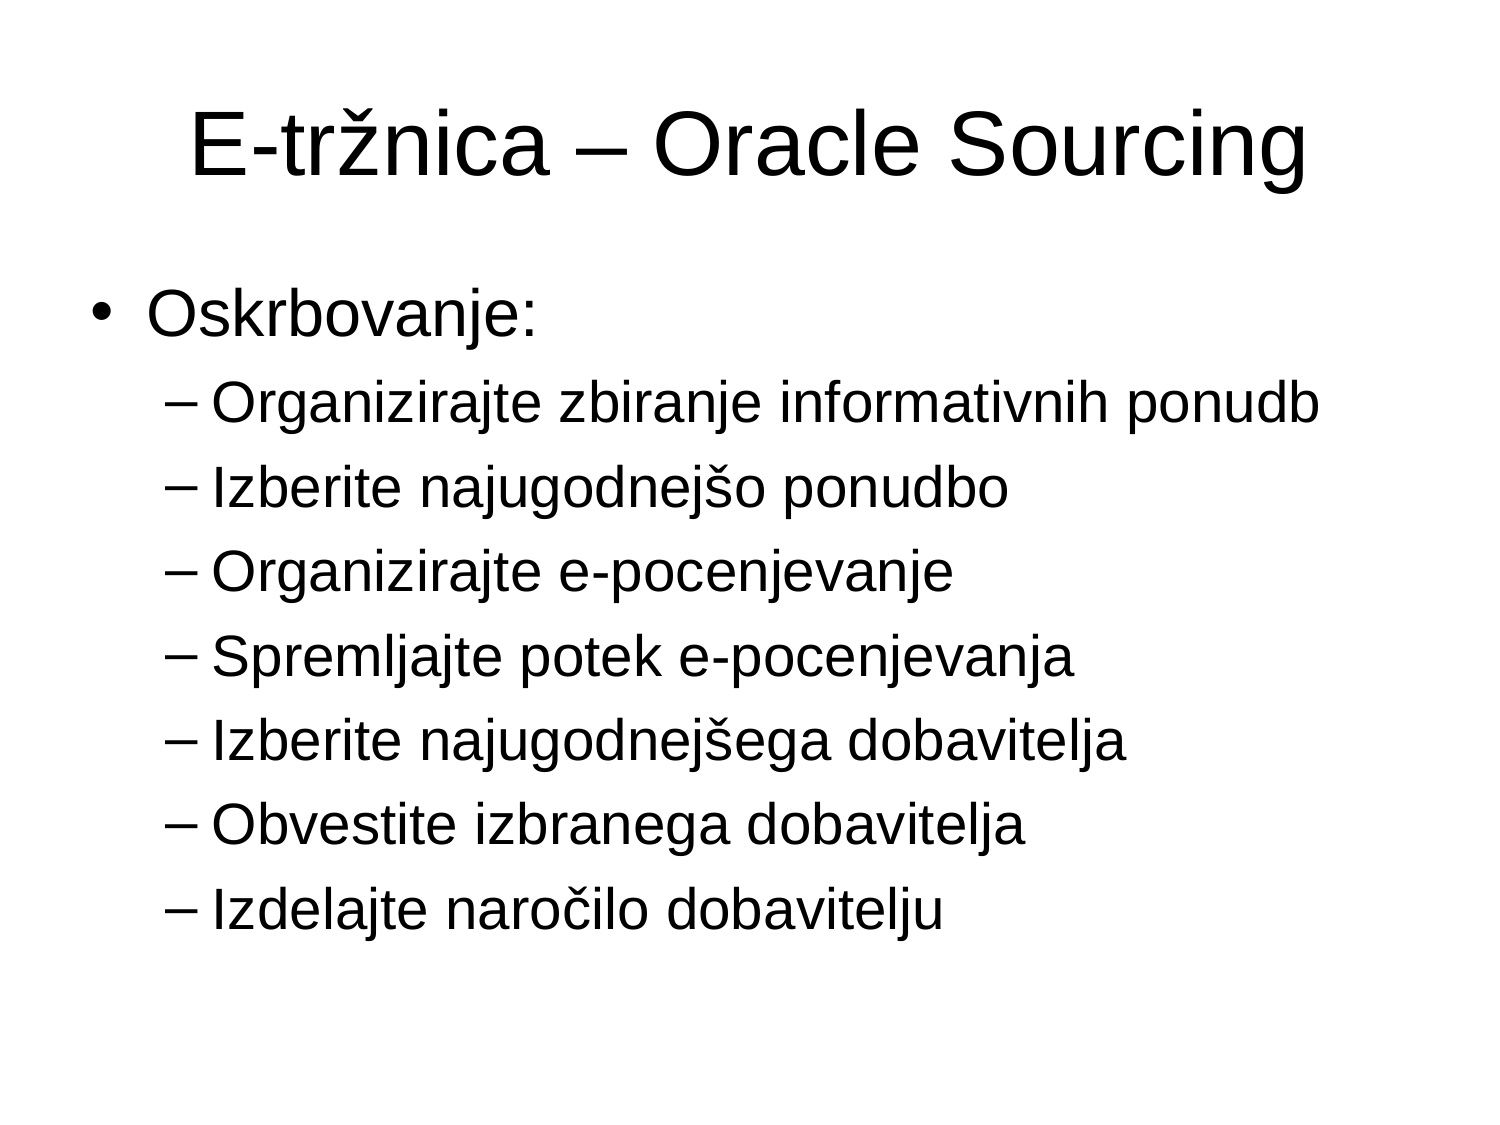

# E-tržnica – Oracle Sourcing
Oskrbovanje:
Organizirajte zbiranje informativnih ponudb
Izberite najugodnejšo ponudbo
Organizirajte e-pocenjevanje
Spremljajte potek e-pocenjevanja
Izberite najugodnejšega dobavitelja
Obvestite izbranega dobavitelja
Izdelajte naročilo dobavitelju